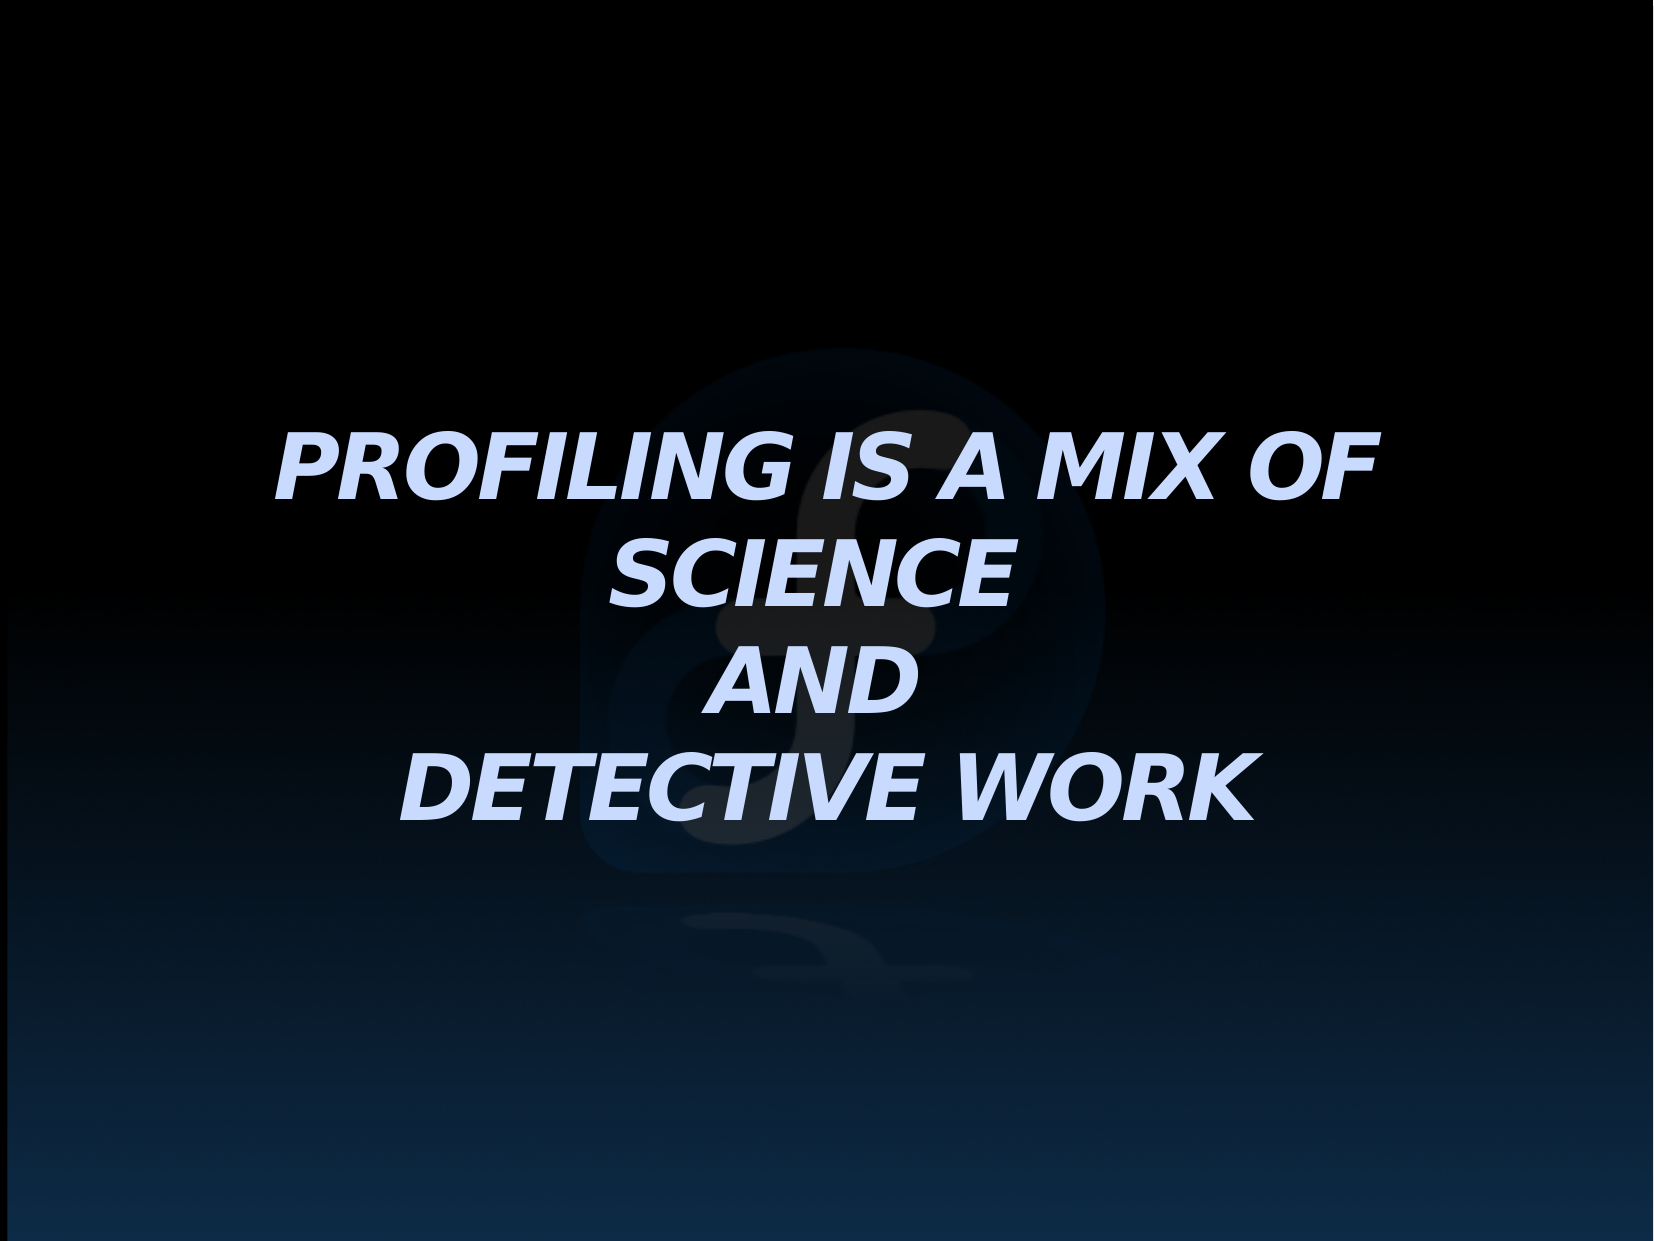

# PROFILING IS A MIX OF SCIENCE AND DETECTIVE WORK